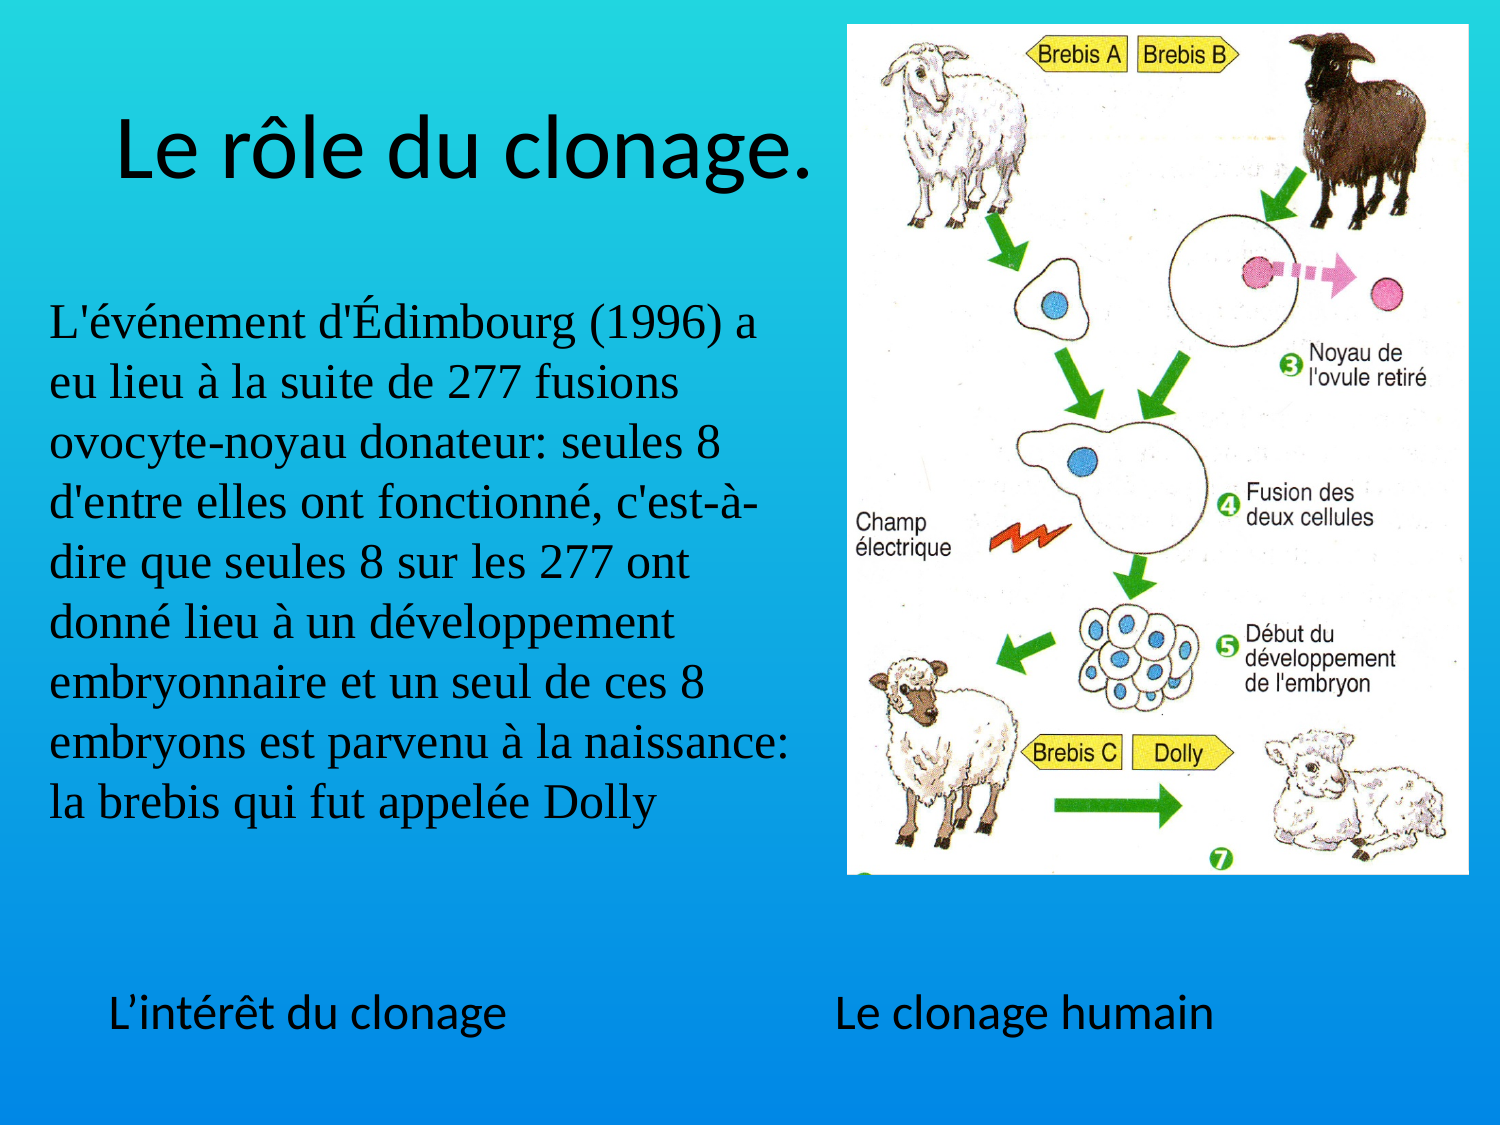

# Le rôle du clonage.
L'événement d'Édimbourg (1996) a eu lieu à la suite de 277 fusions ovocyte-noyau donateur: seules 8 d'entre elles ont fonctionné, c'est-à-dire que seules 8 sur les 277 ont donné lieu à un développement embryonnaire et un seul de ces 8 embryons est parvenu à la naissance: la brebis qui fut appelée Dolly
L’intérêt du clonage
Le clonage humain